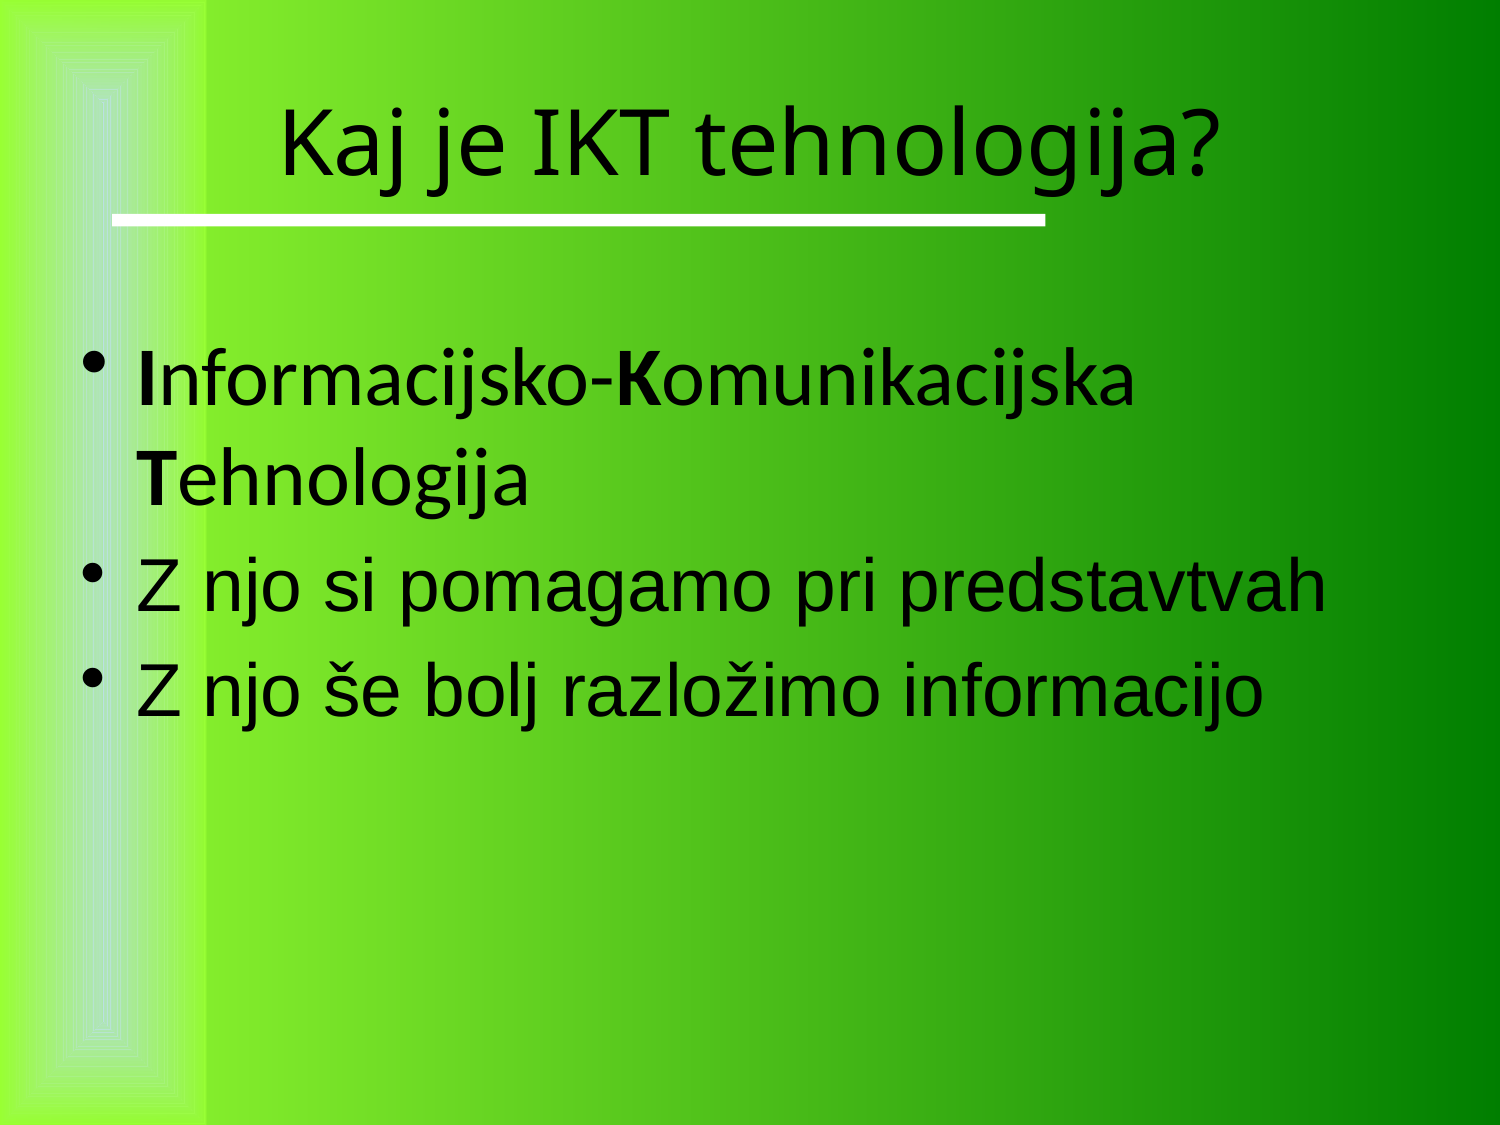

# Kaj je IKT tehnologija?
Informacijsko-Komunikacijska Tehnologija
Z njo si pomagamo pri predstavtvah
Z njo še bolj razložimo informacijo